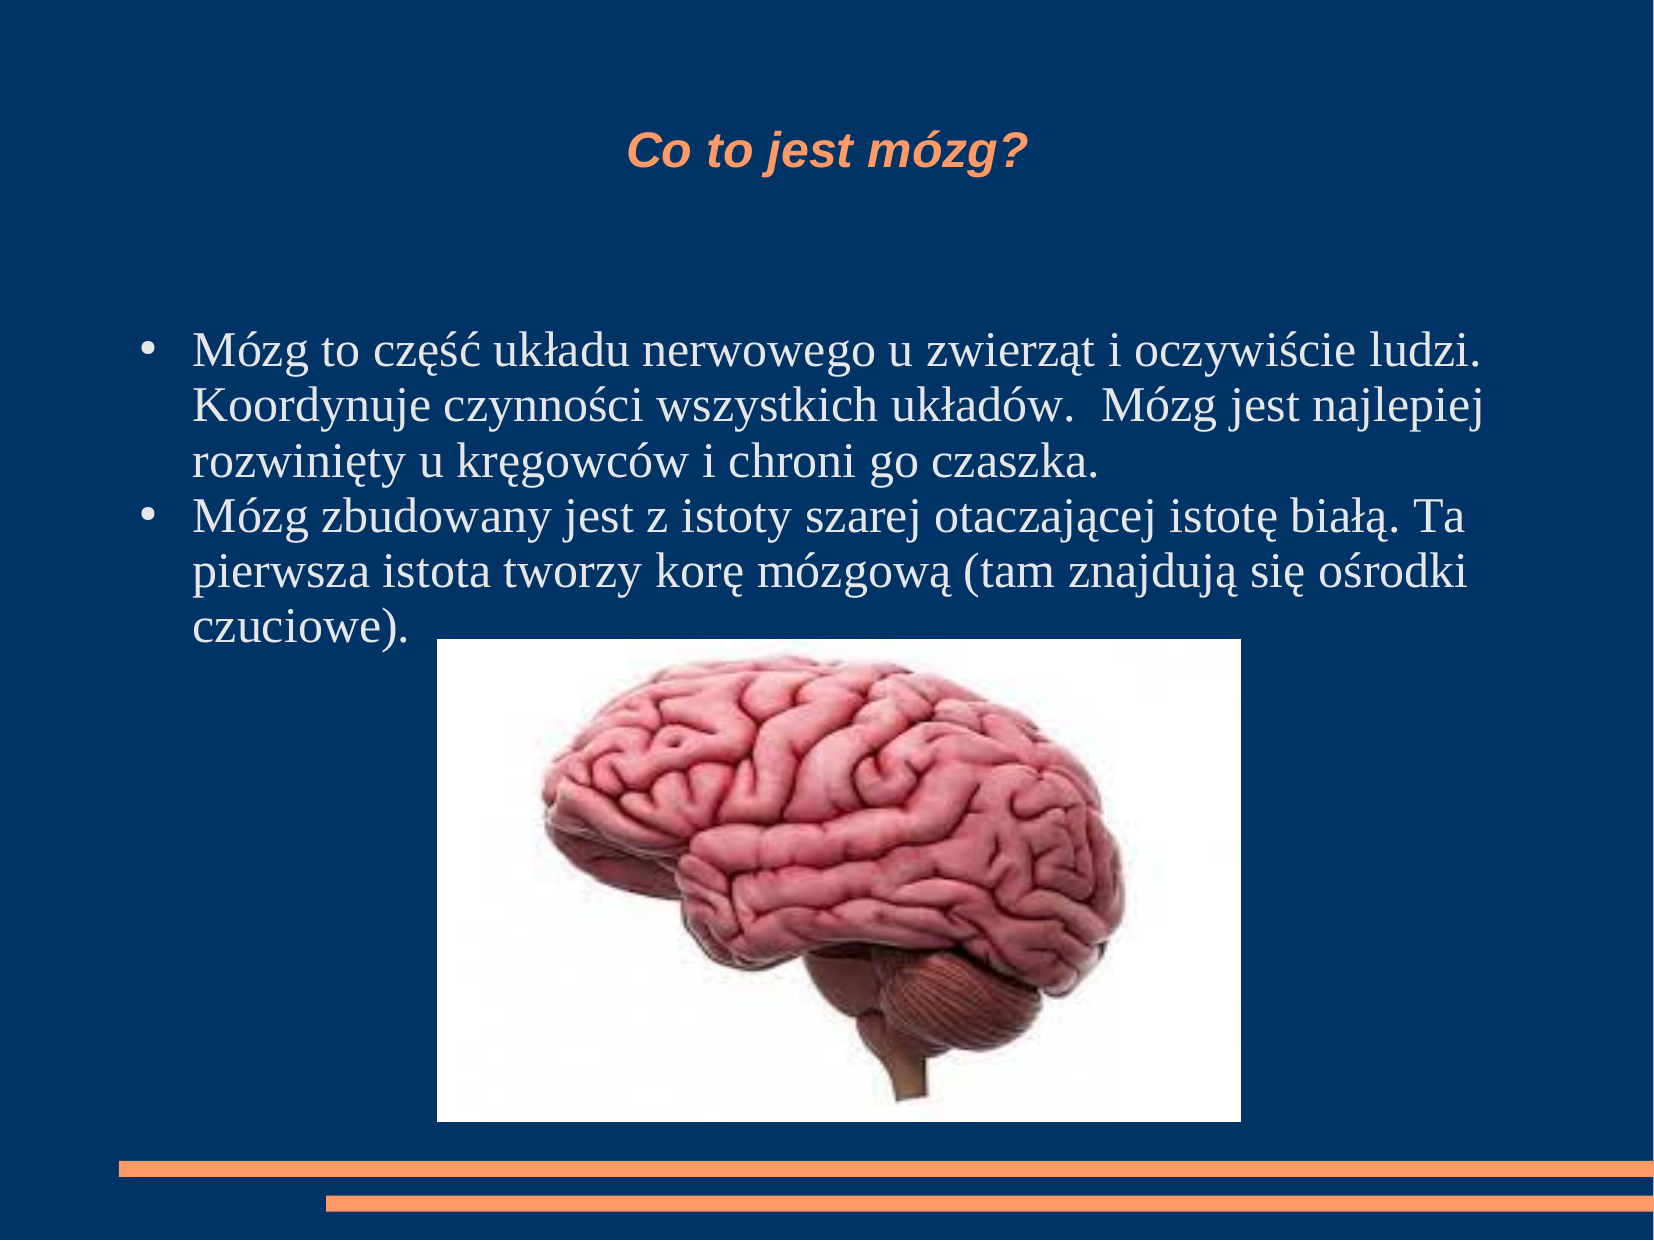

# Co to jest mózg?
Mózg to część układu nerwowego u zwierząt i oczywiście ludzi. Koordynuje czynności wszystkich układów. Mózg jest najlepiej rozwinięty u kręgowców i chroni go czaszka.
Mózg zbudowany jest z istoty szarej otaczającej istotę białą. Ta pierwsza istota tworzy korę mózgową (tam znajdują się ośrodki czuciowe).